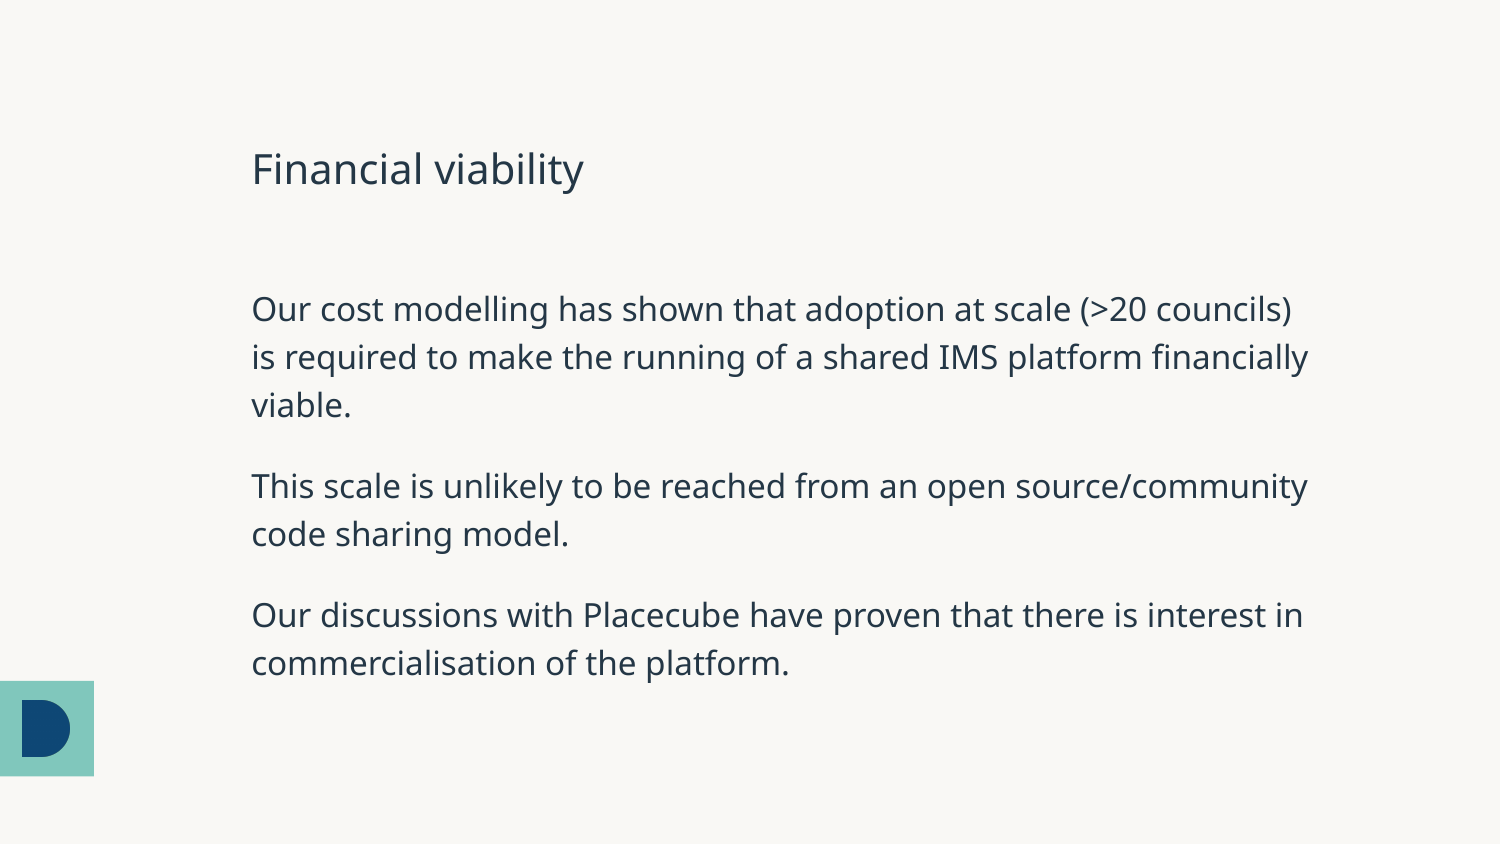

# Financial viability
Our cost modelling has shown that adoption at scale (>20 councils) is required to make the running of a shared IMS platform financially viable.
This scale is unlikely to be reached from an open source/community code sharing model.
Our discussions with Placecube have proven that there is interest in commercialisation of the platform.